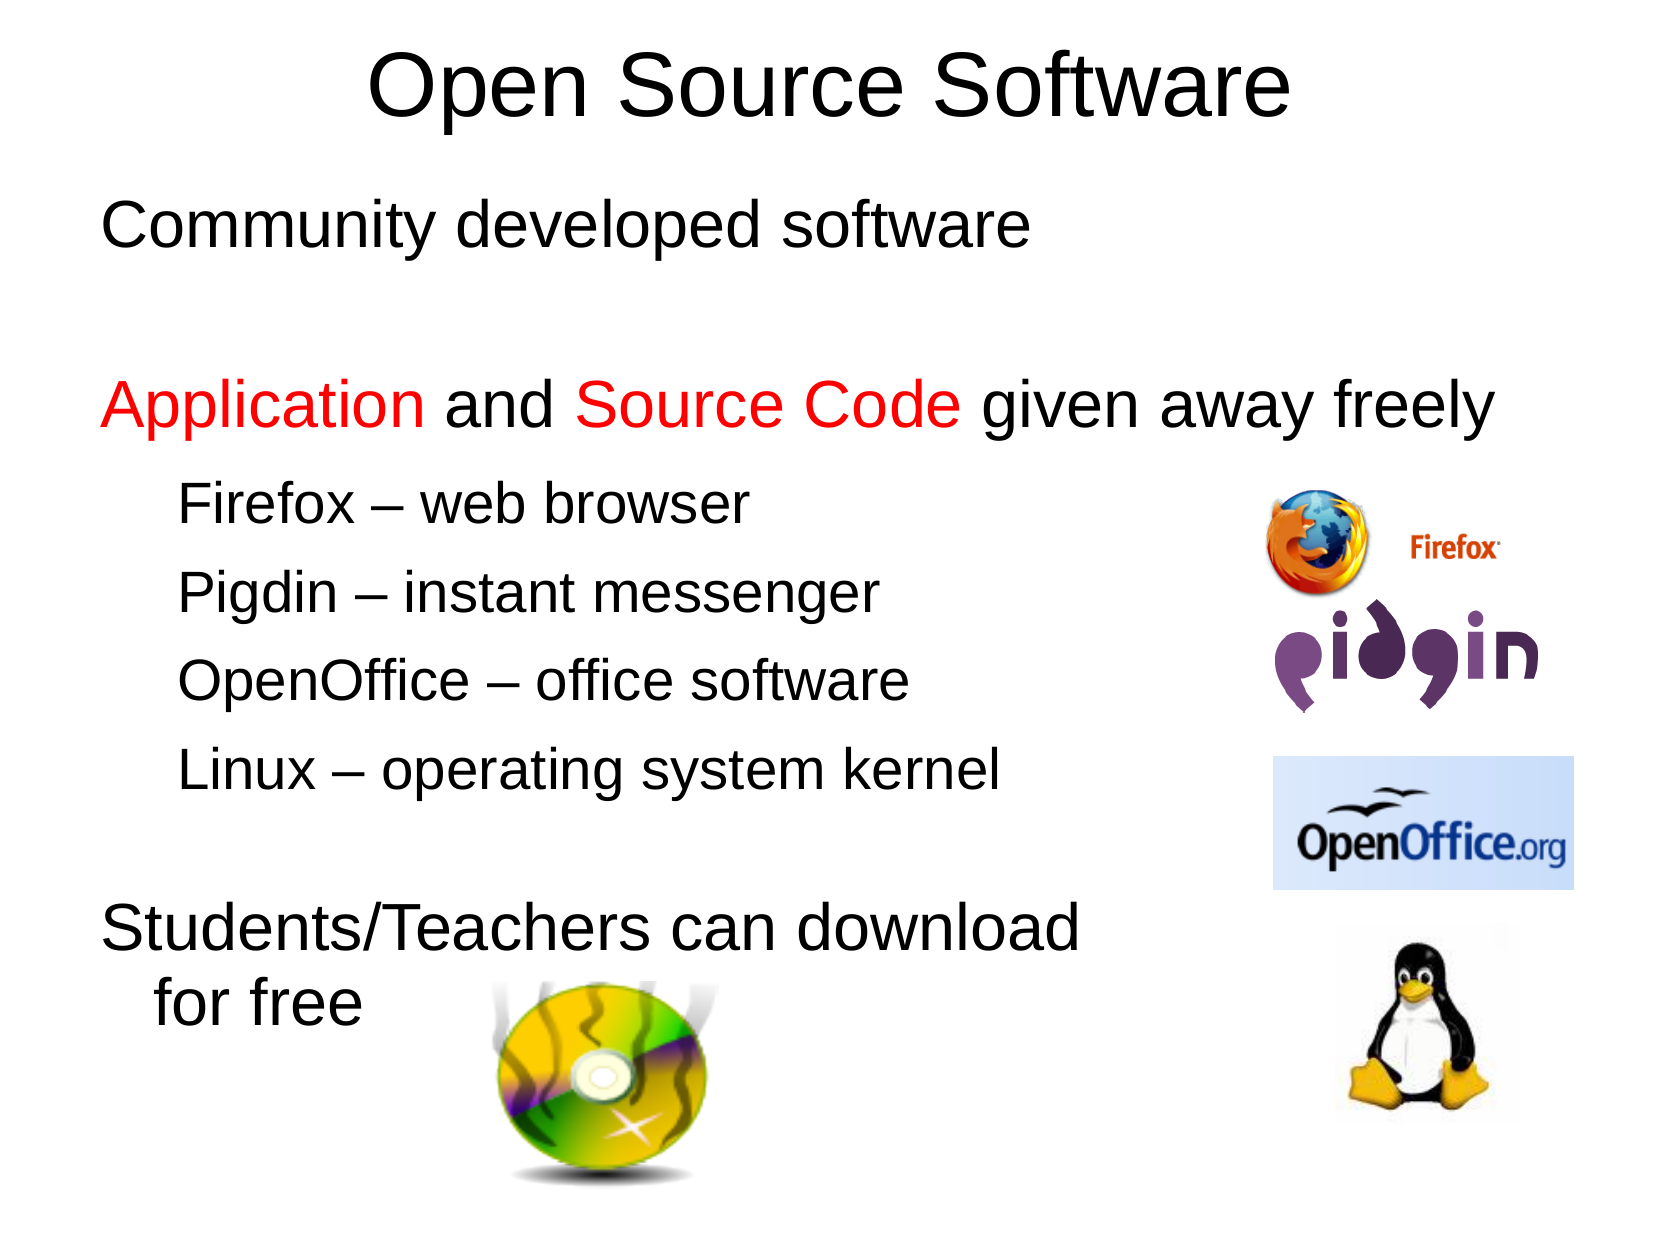

# Open Source Software
Community developed software
Application and Source Code given away freely
Firefox – web browser
Pigdin – instant messenger
OpenOffice – office software
Linux – operating system kernel
Students/Teachers can download
for free